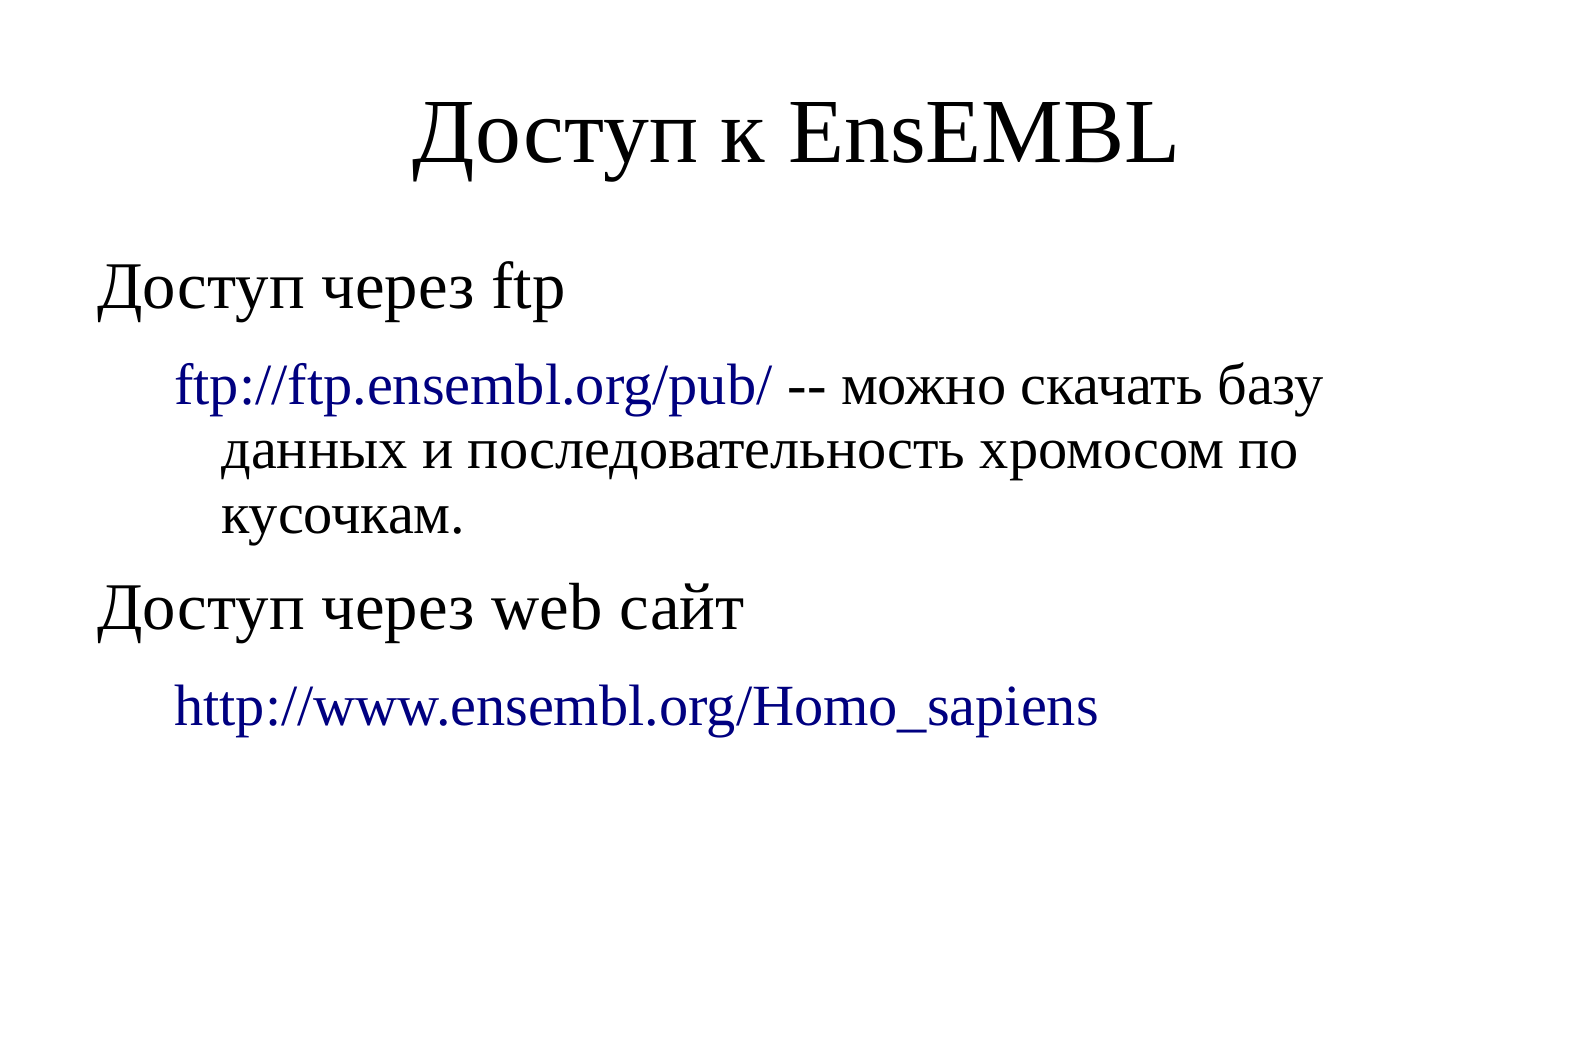

# Доступ к EnsEMBL
Доступ через ftp
ftp://ftp.ensembl.org/pub/ -- можно скачать базу данных и последовательность хромосом по кусочкам.
Доступ через web сайт
http://www.ensembl.org/Homo_sapiens